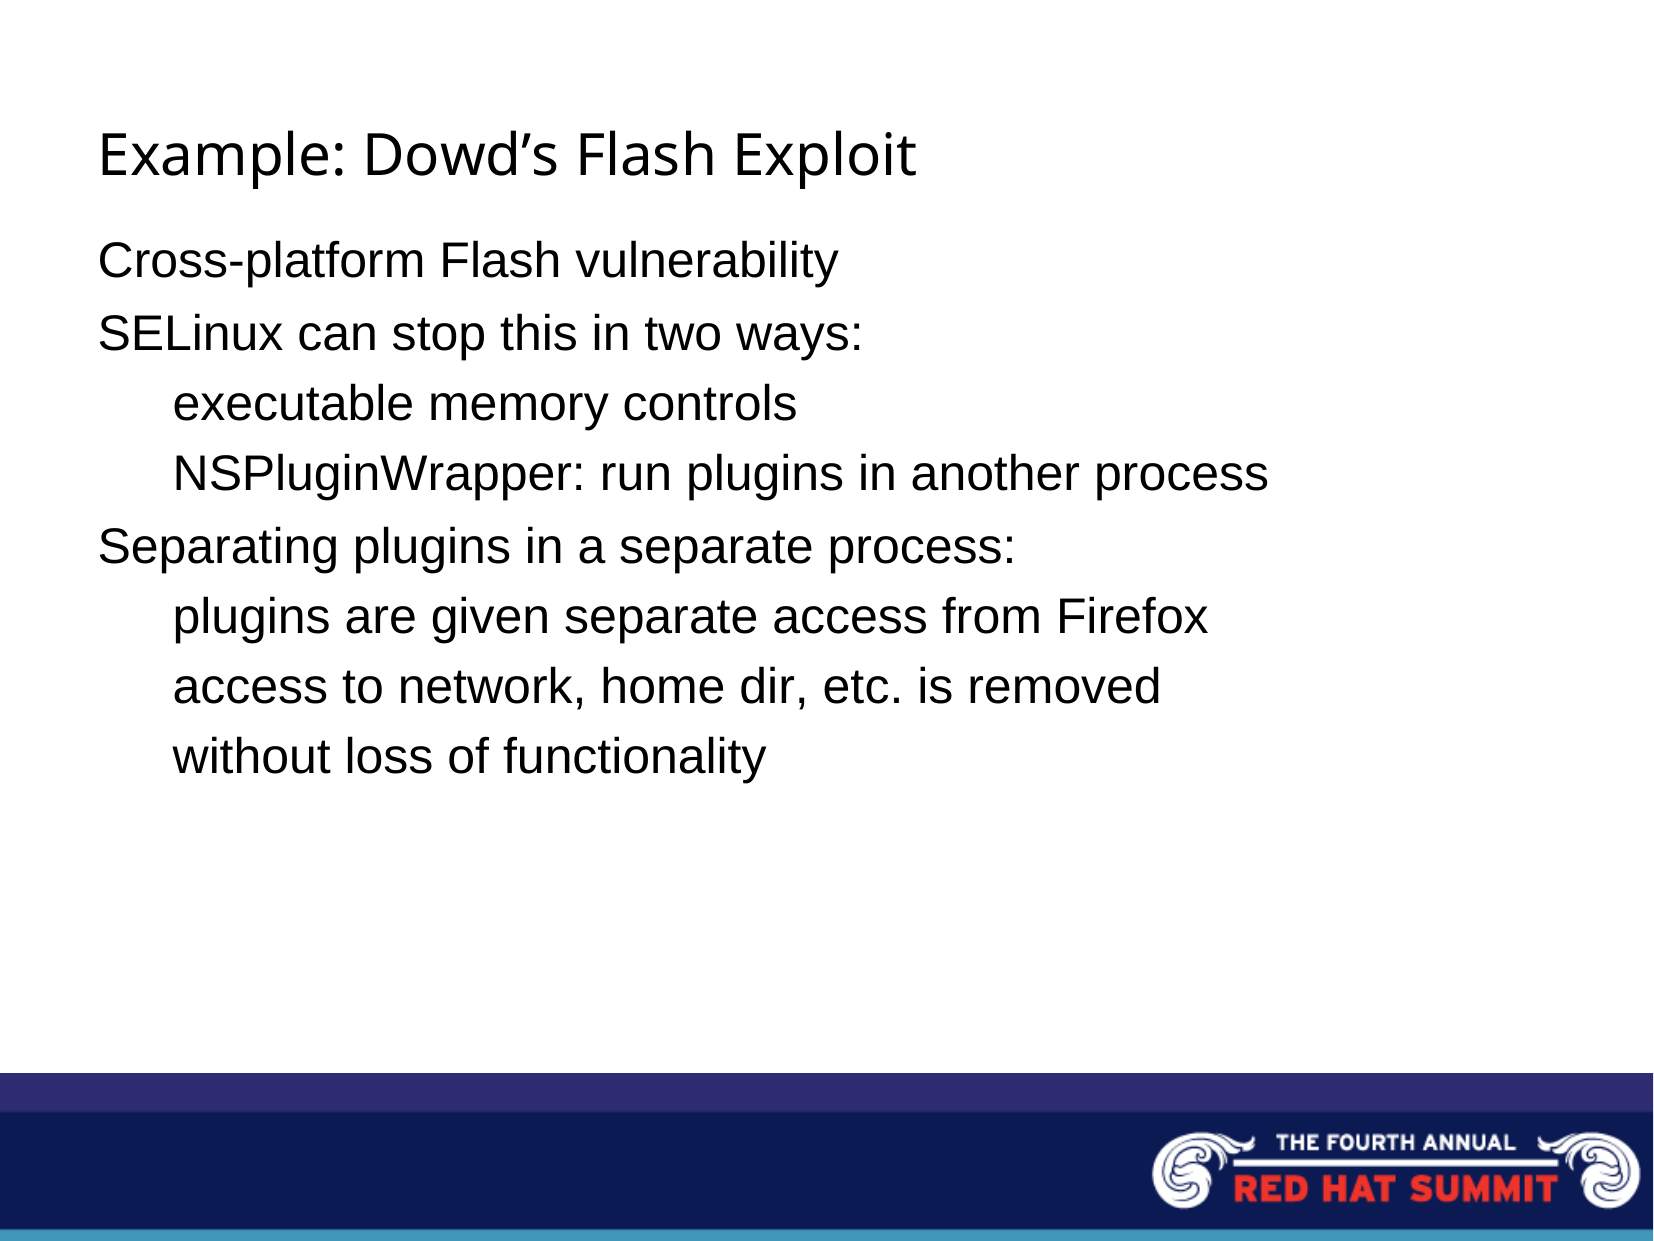

# Example: Dowd’s Flash Exploit
Cross-platform Flash vulnerability
SELinux can stop this in two ways:
executable memory controls
NSPluginWrapper: run plugins in another process
Separating plugins in a separate process:
plugins are given separate access from Firefox
access to network, home dir, etc. is removed
without loss of functionality